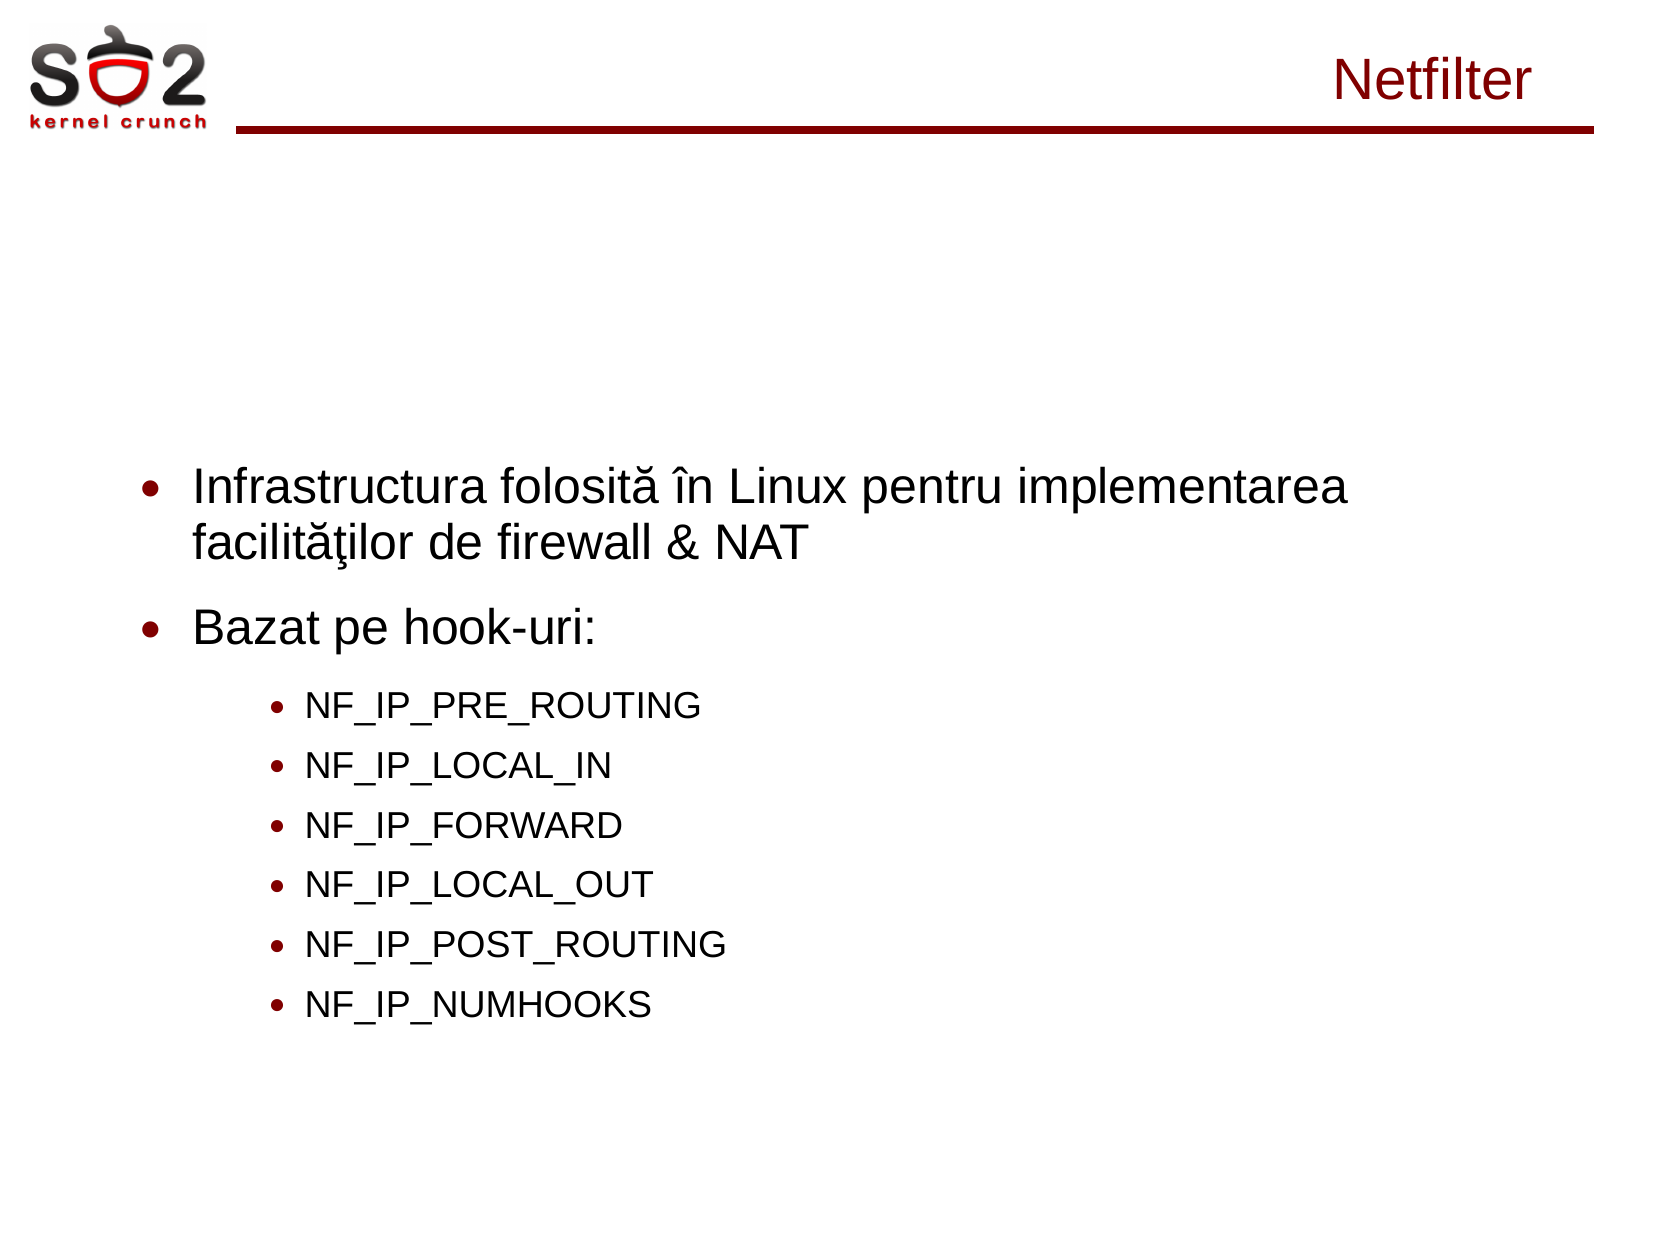

# Netfilter
Infrastructura folosită în Linux pentru implementarea facilităţilor de firewall & NAT
Bazat pe hook-uri:
NF_IP_PRE_ROUTING
NF_IP_LOCAL_IN
NF_IP_FORWARD
NF_IP_LOCAL_OUT
NF_IP_POST_ROUTING
NF_IP_NUMHOOKS